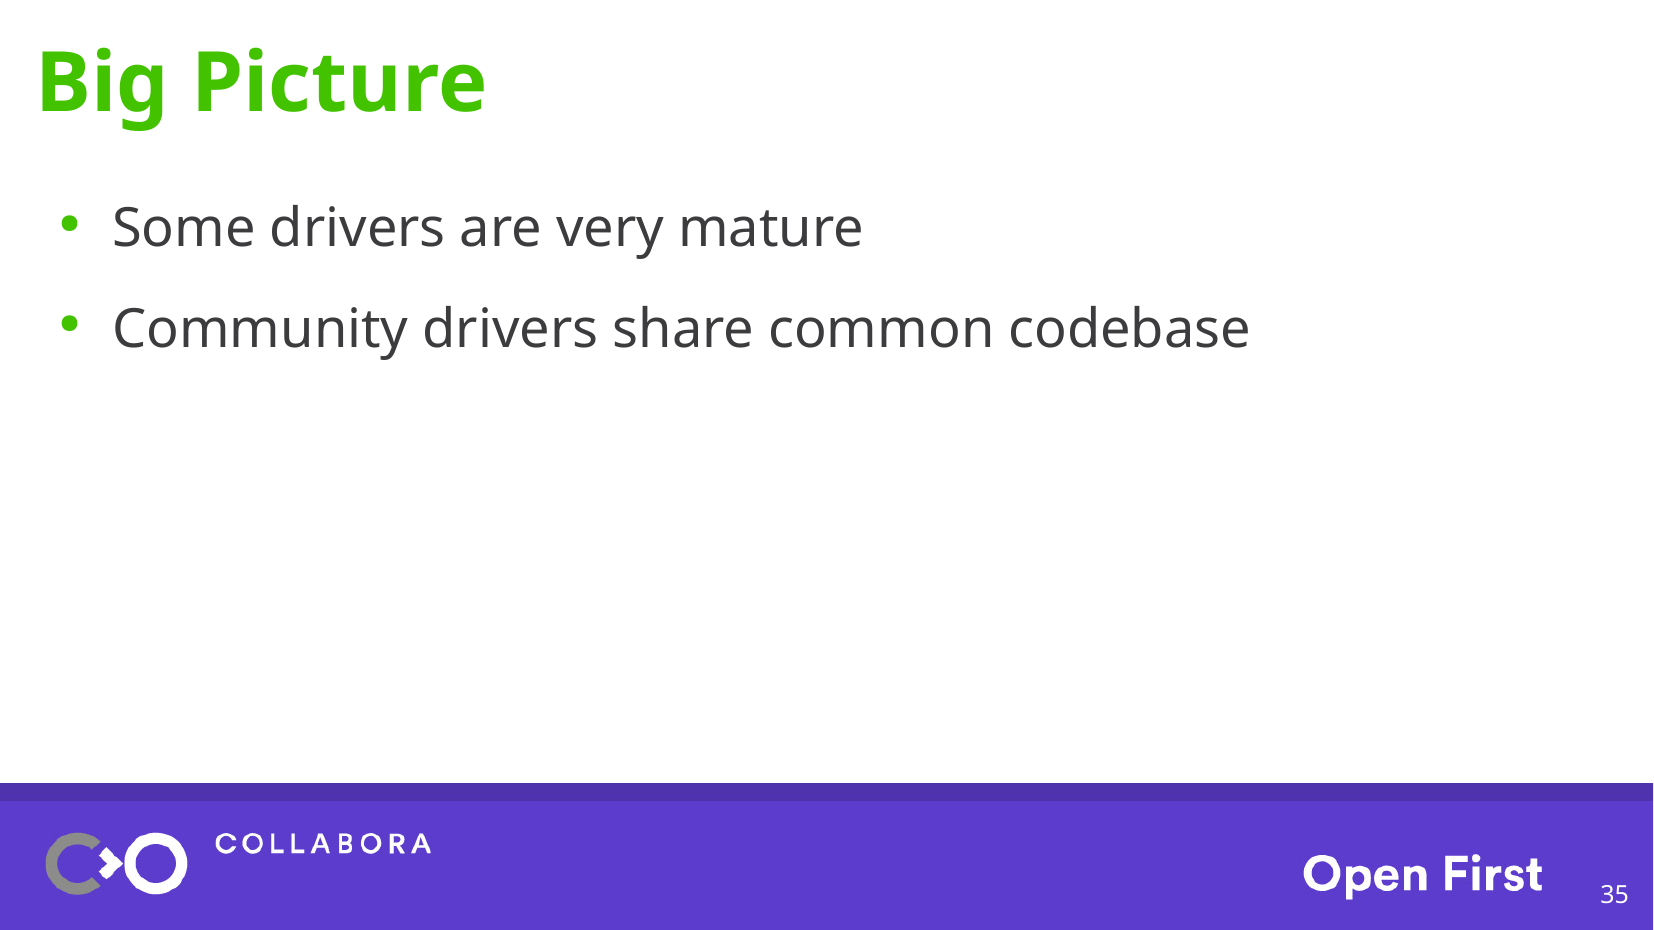

# Big Picture
Some drivers are very mature
Community drivers share common codebase
35